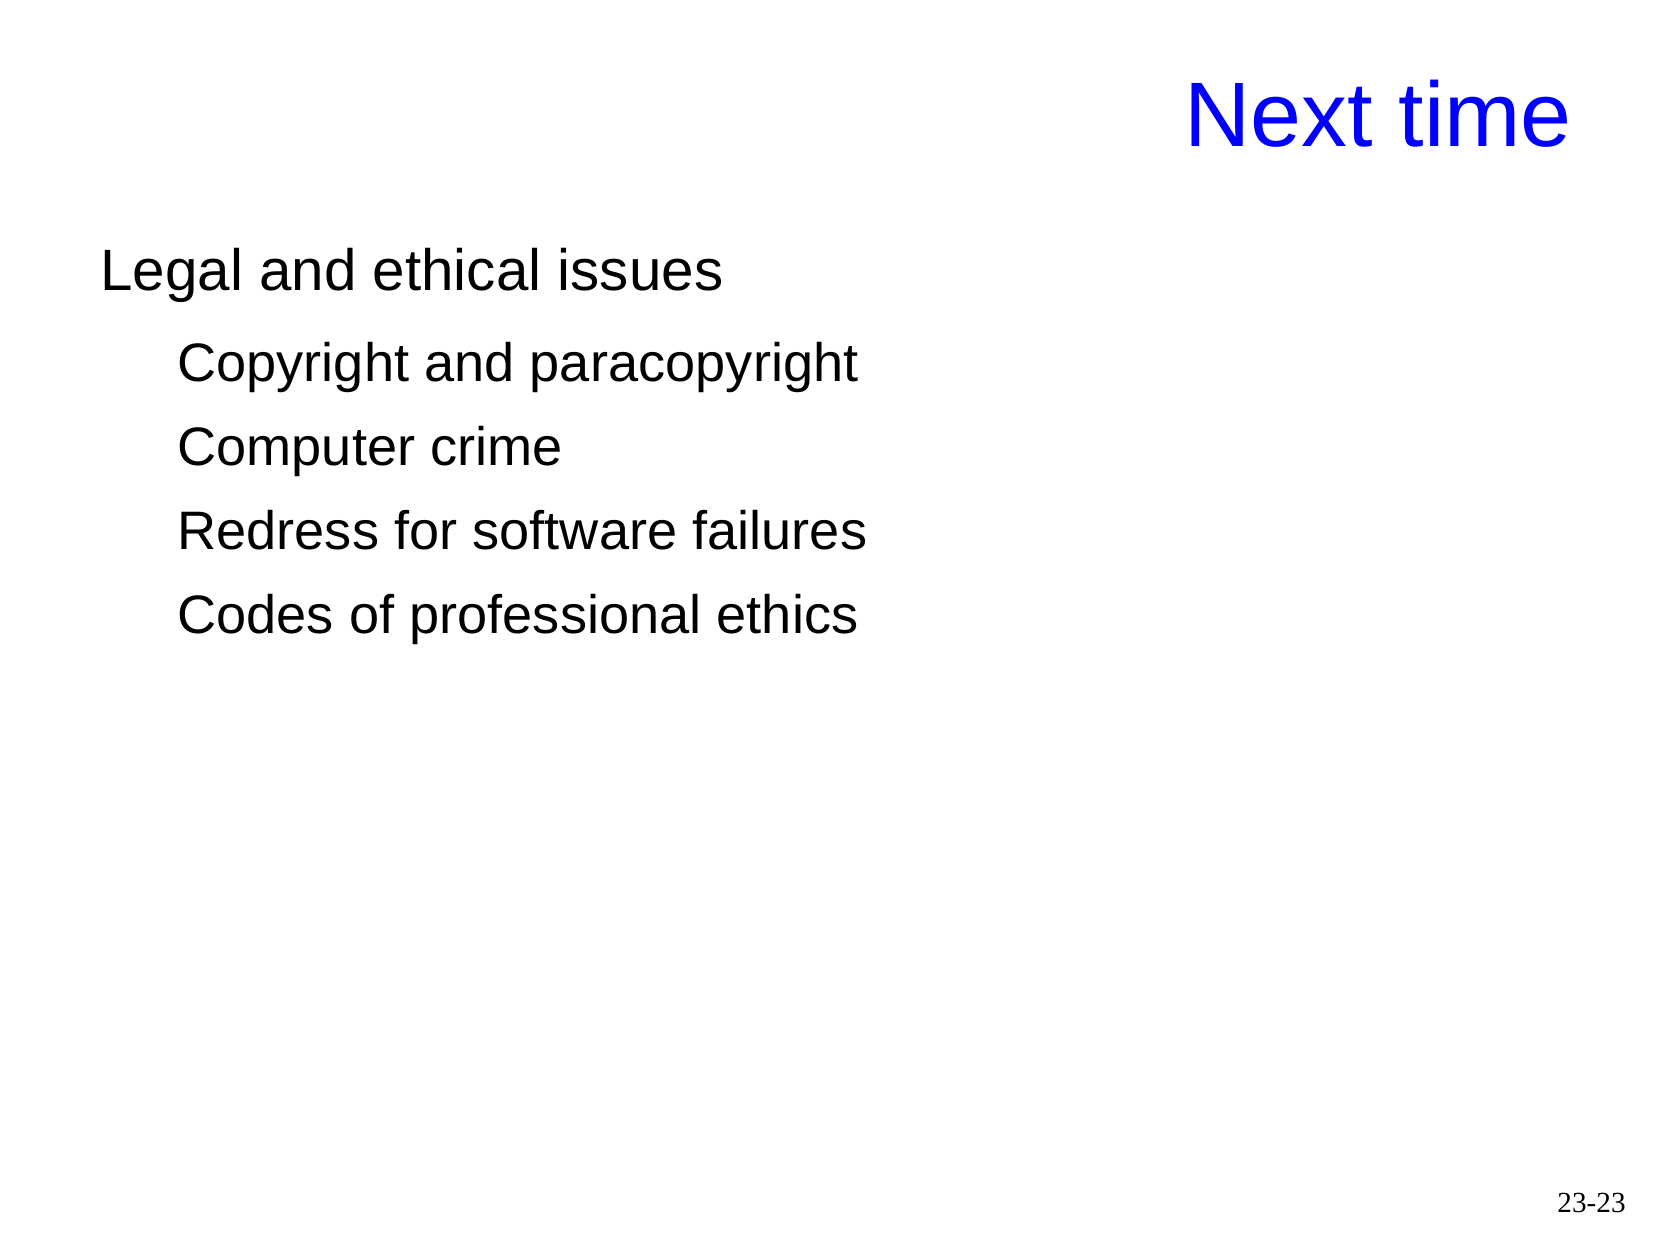

# Next time
Legal and ethical issues
Copyright and paracopyright
Computer crime
Redress for software failures
Codes of professional ethics